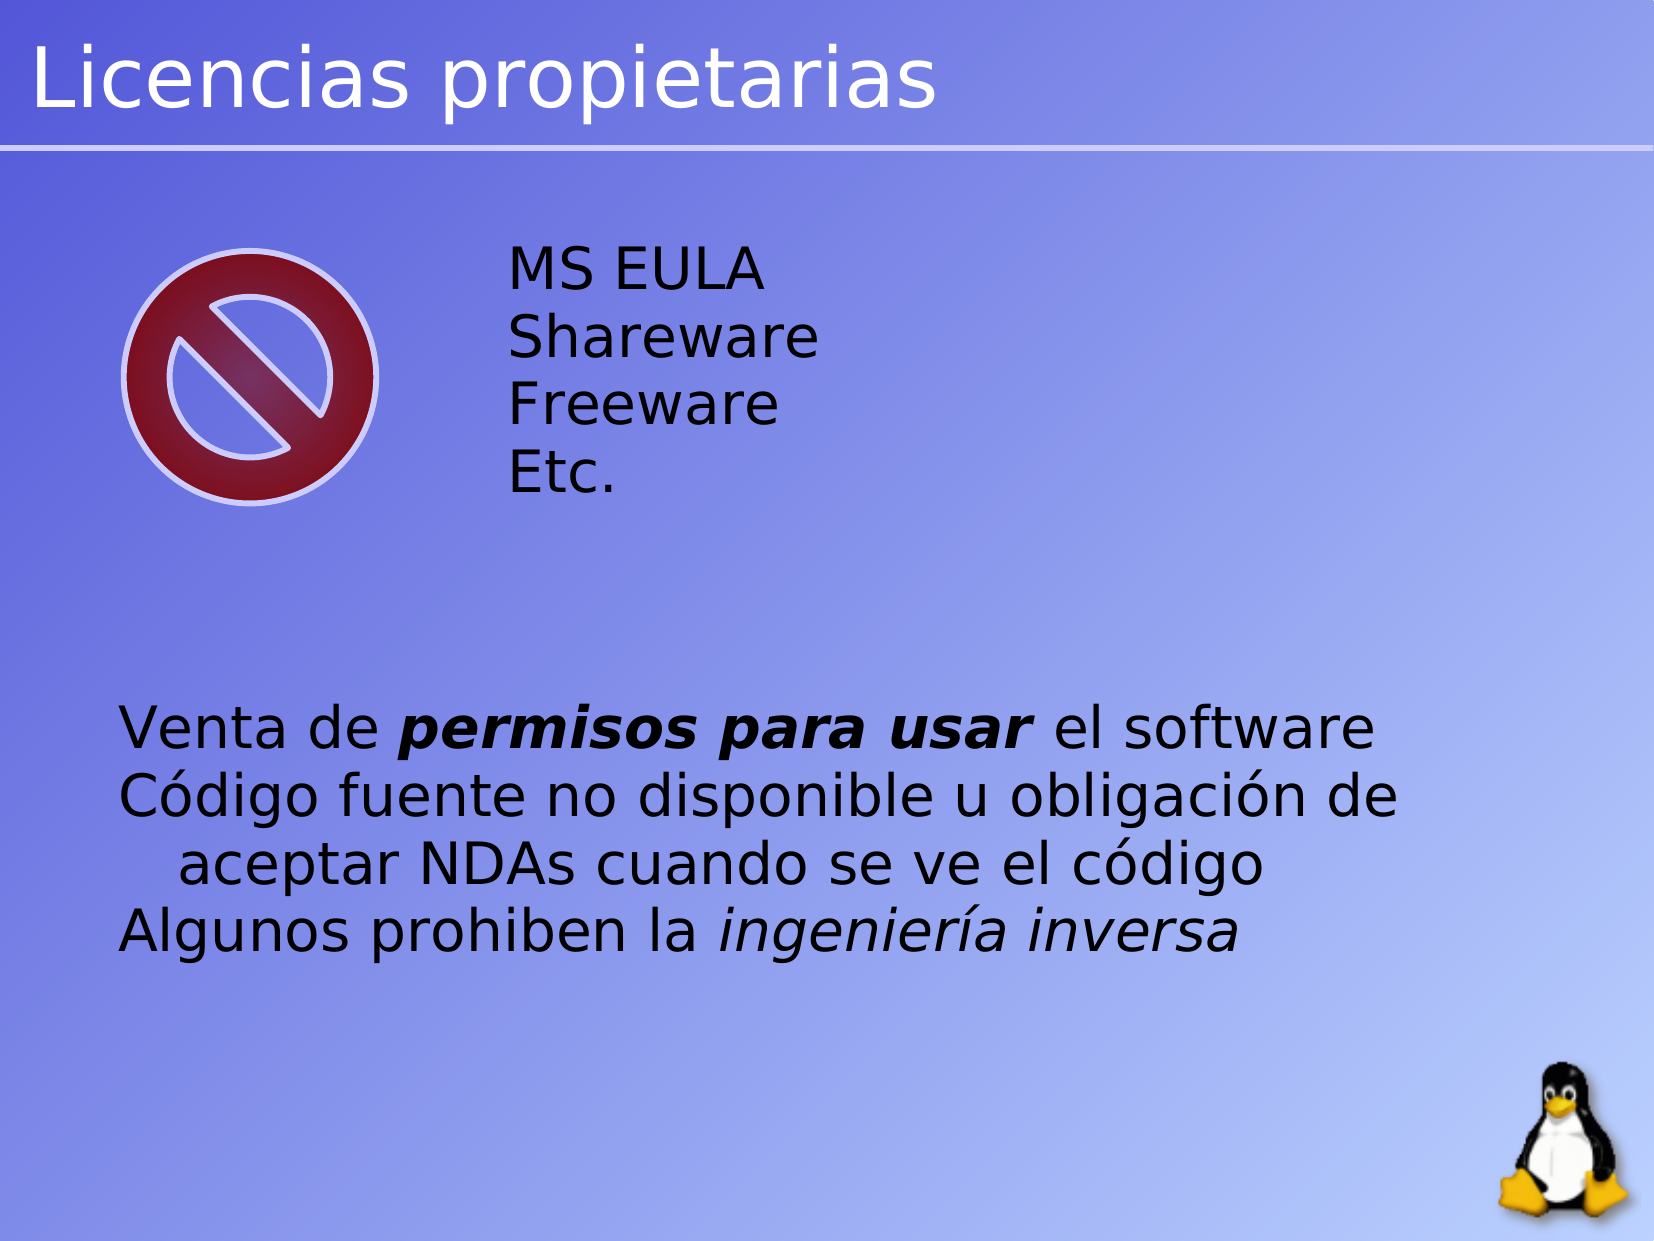

# Licencias propietarias
MS EULA
Shareware
Freeware
Etc.
Venta de permisos para usar el software
Código fuente no disponible u obligación de aceptar NDAs cuando se ve el código
Algunos prohiben la ingeniería inversa